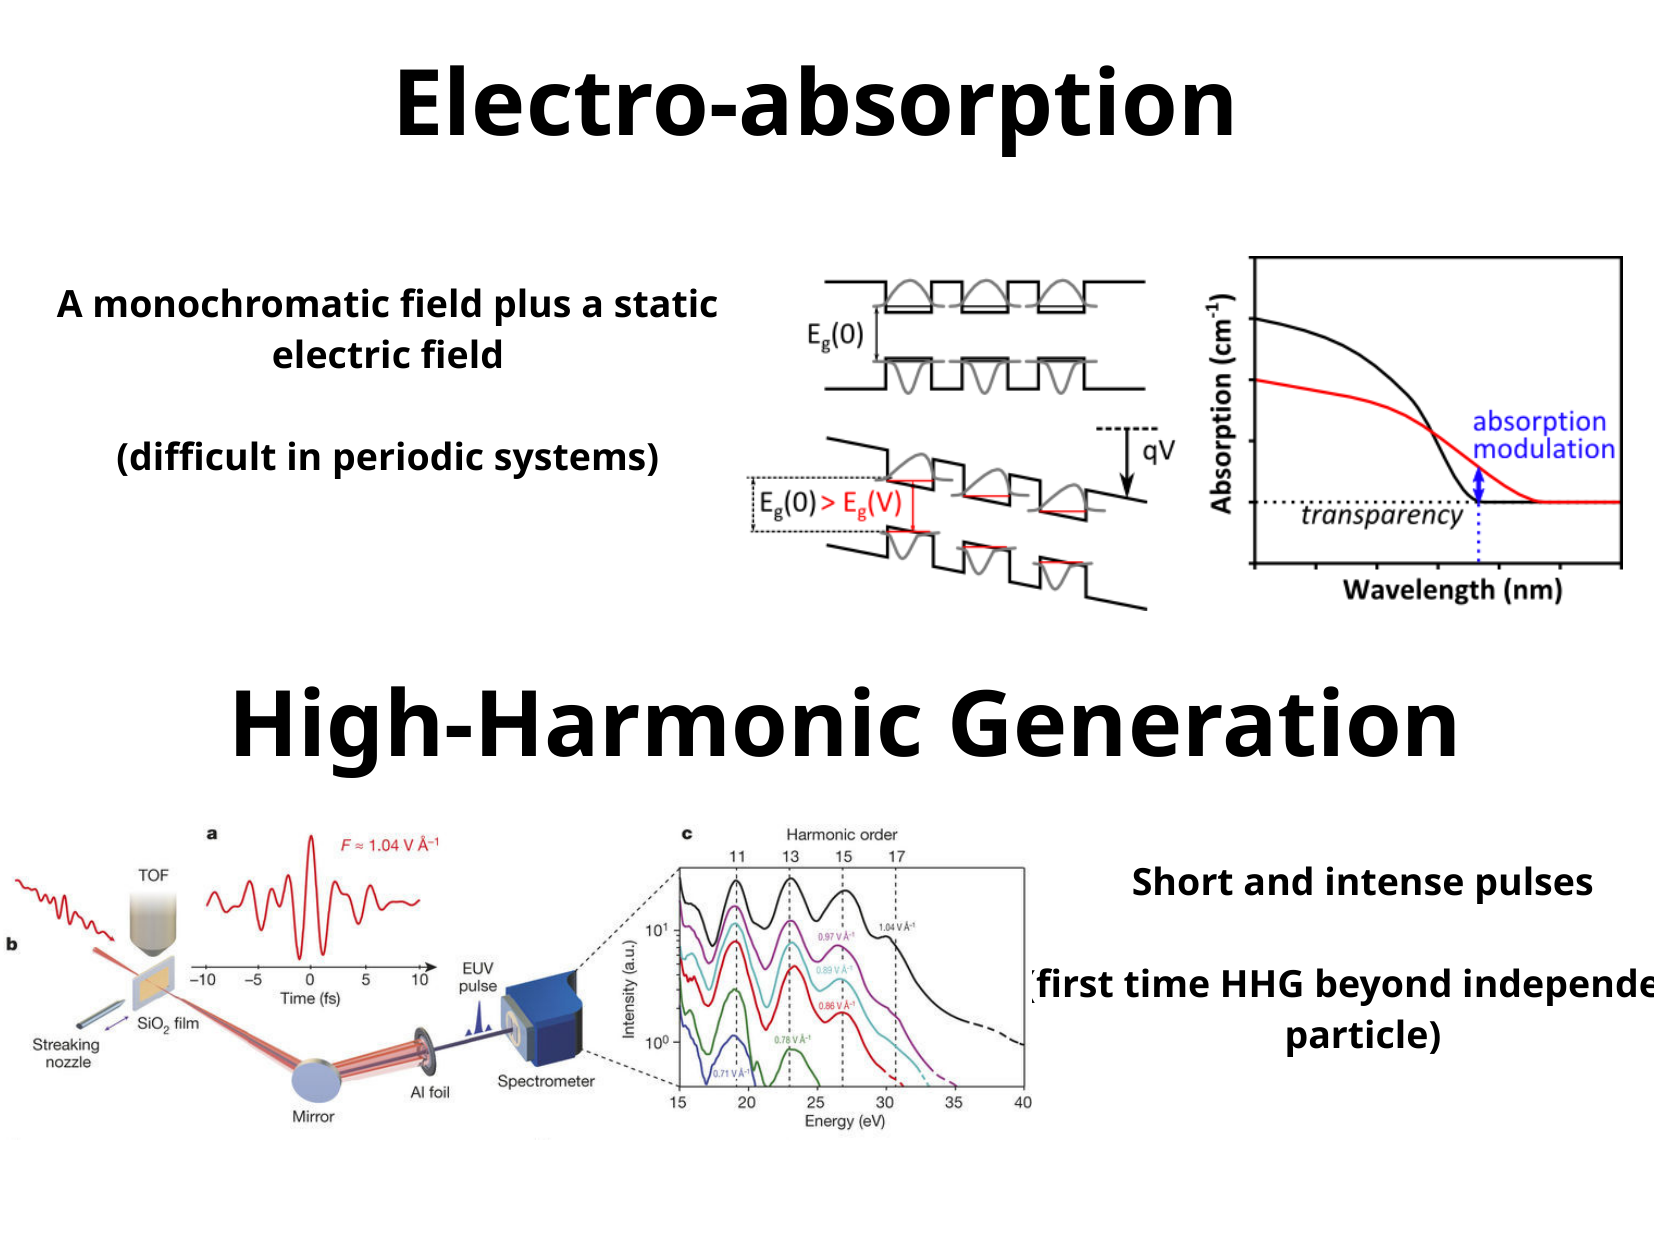

# Electro-absorption
A monochromatic field plus a static electric field
(difficult in periodic systems)
High-Harmonic Generation
Short and intense pulses
(first time HHG beyond independent particle)